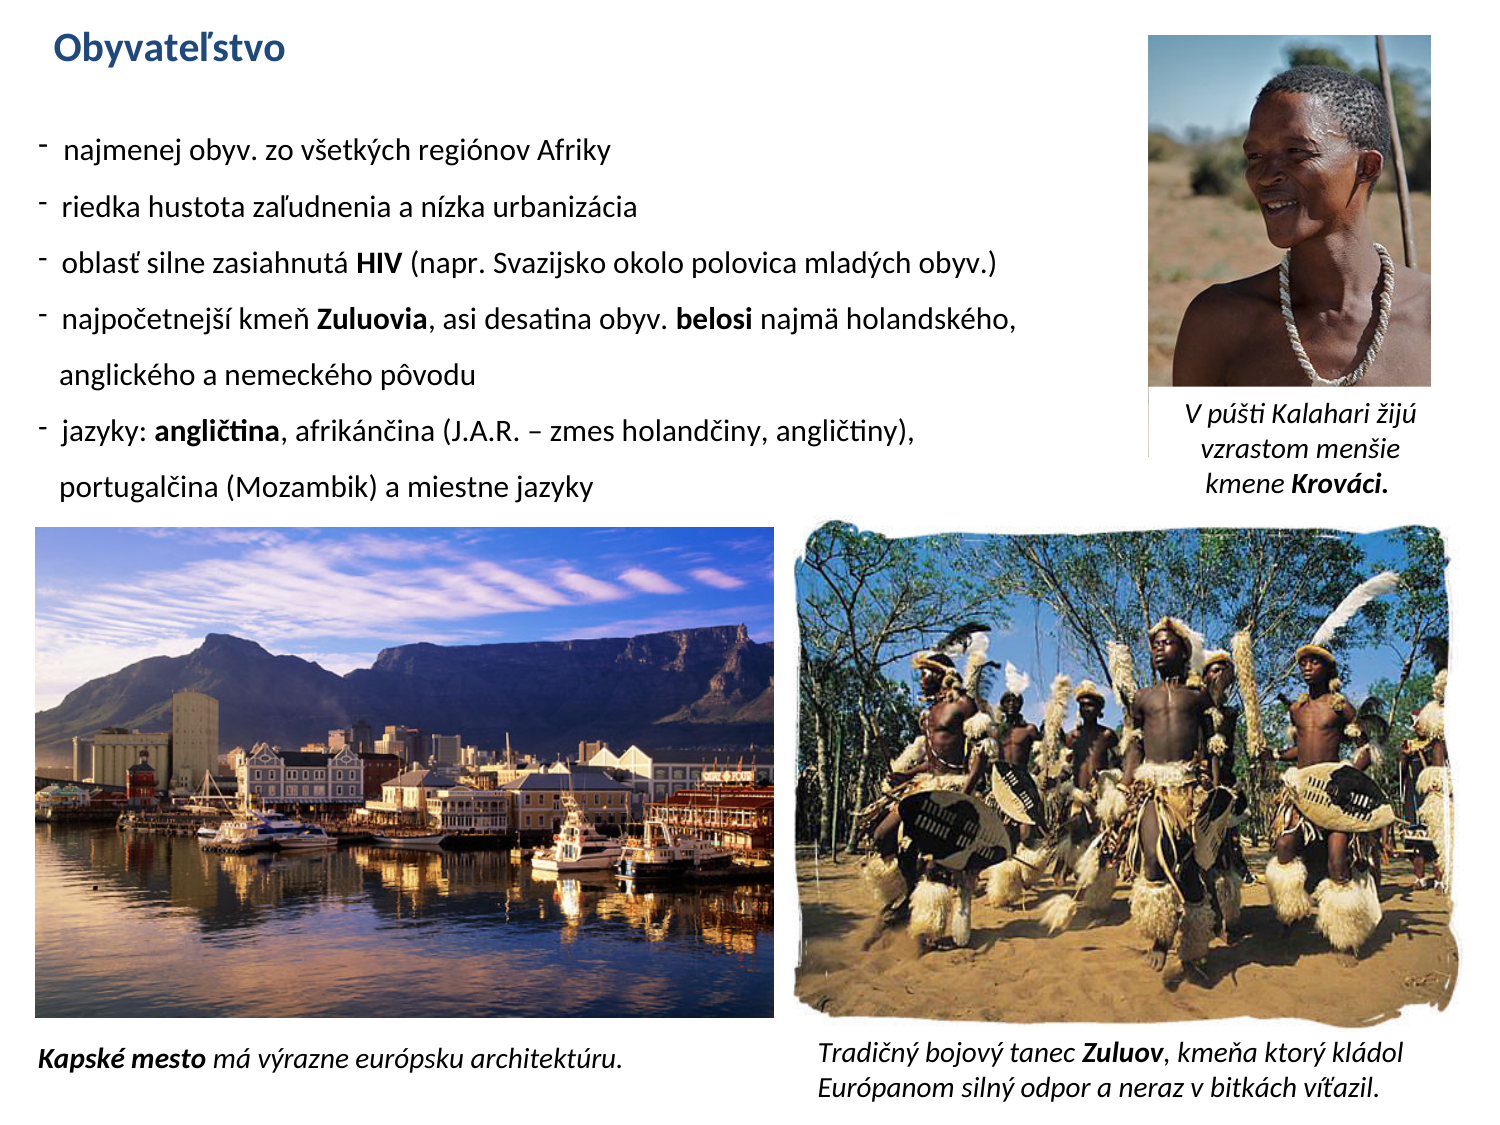

Obyvateľstvo
 najmenej obyv. zo všetkých regiónov Afriky
 riedka hustota zaľudnenia a nízka urbanizácia
 oblasť silne zasiahnutá HIV (napr. Svazijsko okolo polovica mladých obyv.)
 najpočetnejší kmeň Zuluovia, asi desatina obyv. belosi najmä holandského,
 anglického a nemeckého pôvodu
 jazyky: angličtina, afrikánčina (J.A.R. – zmes holandčiny, angličtiny),
 portugalčina (Mozambik) a miestne jazyky
V púšti Kalahari žijú vzrastom menšie kmene Krováci.
Tradičný bojový tanec Zuluov, kmeňa ktorý kládol Európanom silný odpor a neraz v bitkách víťazil.
Kapské mesto má výrazne európsku architektúru.